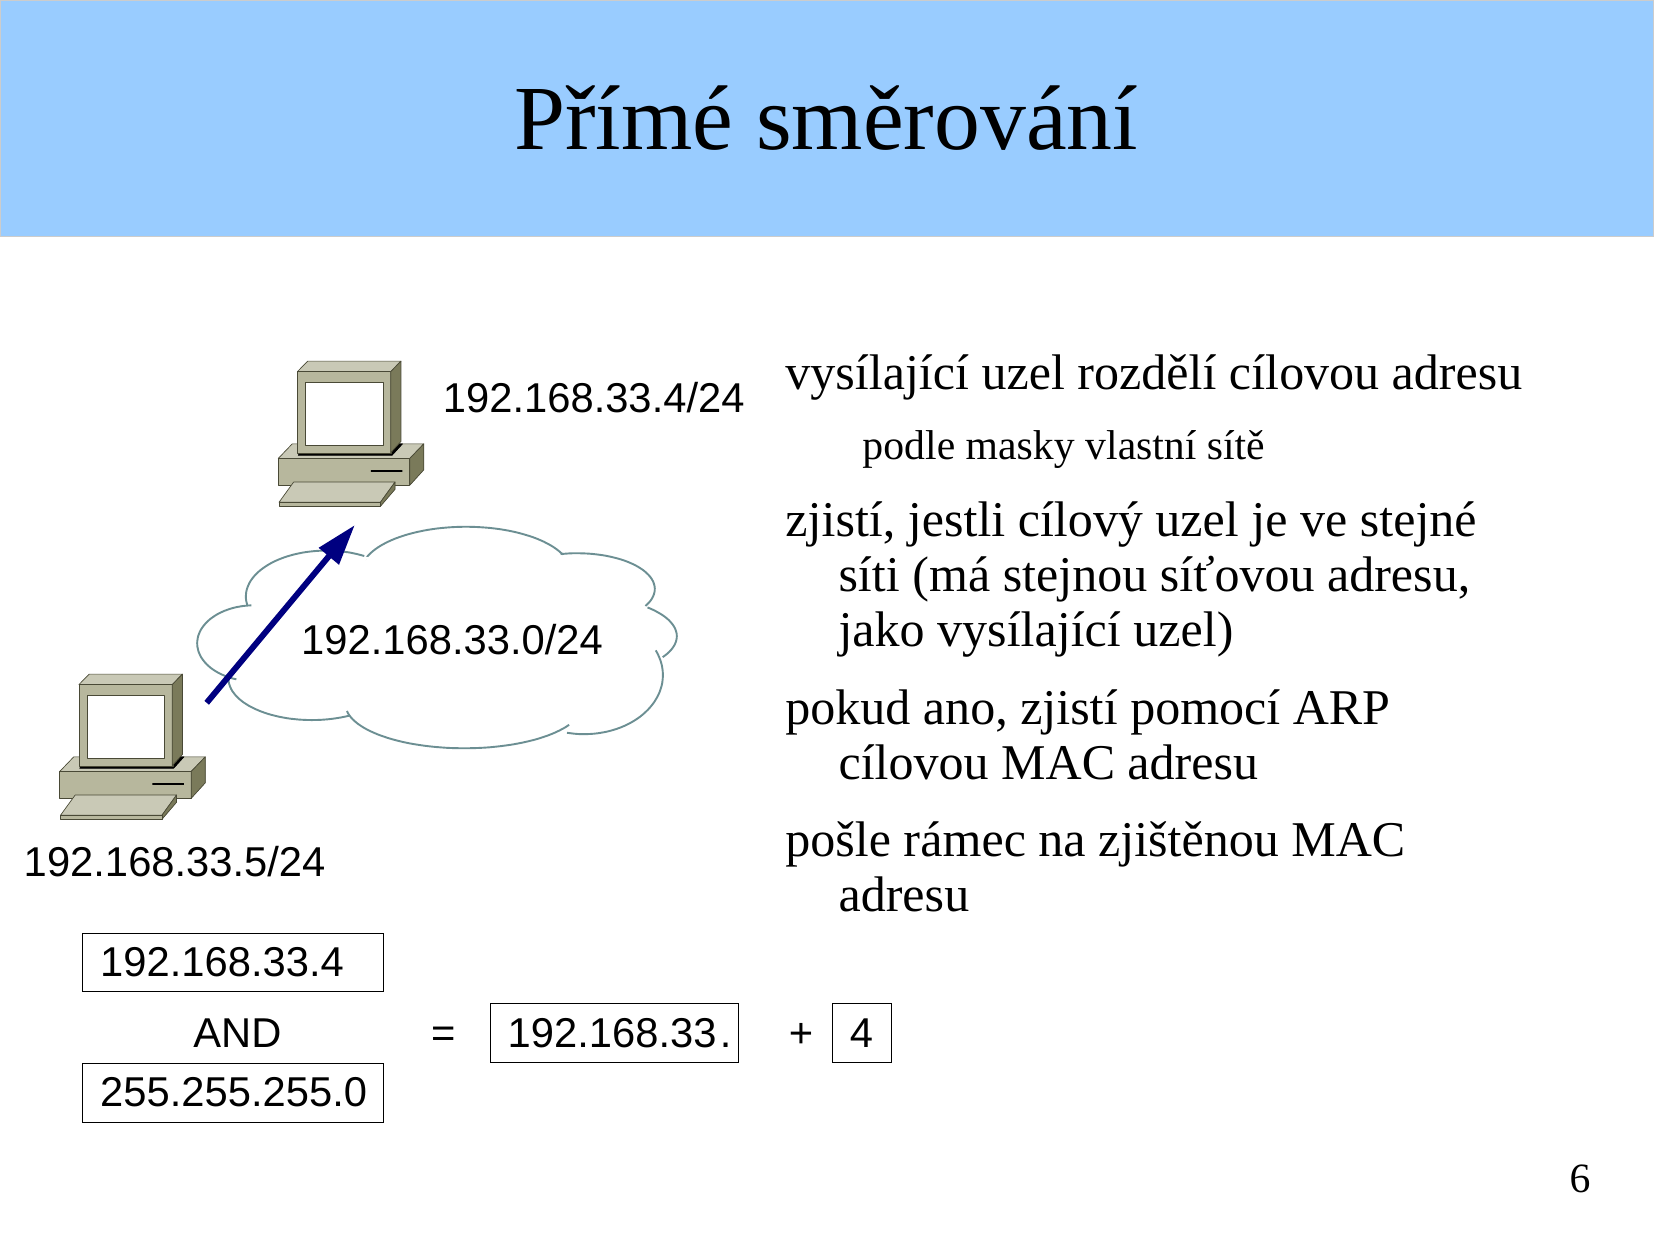

# Přímé směrování
vysílající uzel rozdělí cílovou adresu
podle masky vlastní sítě
zjistí, jestli cílový uzel je ve stejné síti (má stejnou síťovou adresu, jako vysílající uzel)
pokud ano, zjistí pomocí ARP cílovou MAC adresu
pošle rámec na zjištěnou MAC adresu
192.168.33.4/24
192.168.33.0/24
192.168.33.5/24
 192.168.33.4
 192.168.33
 4
AND = . +
 255.255.255.0